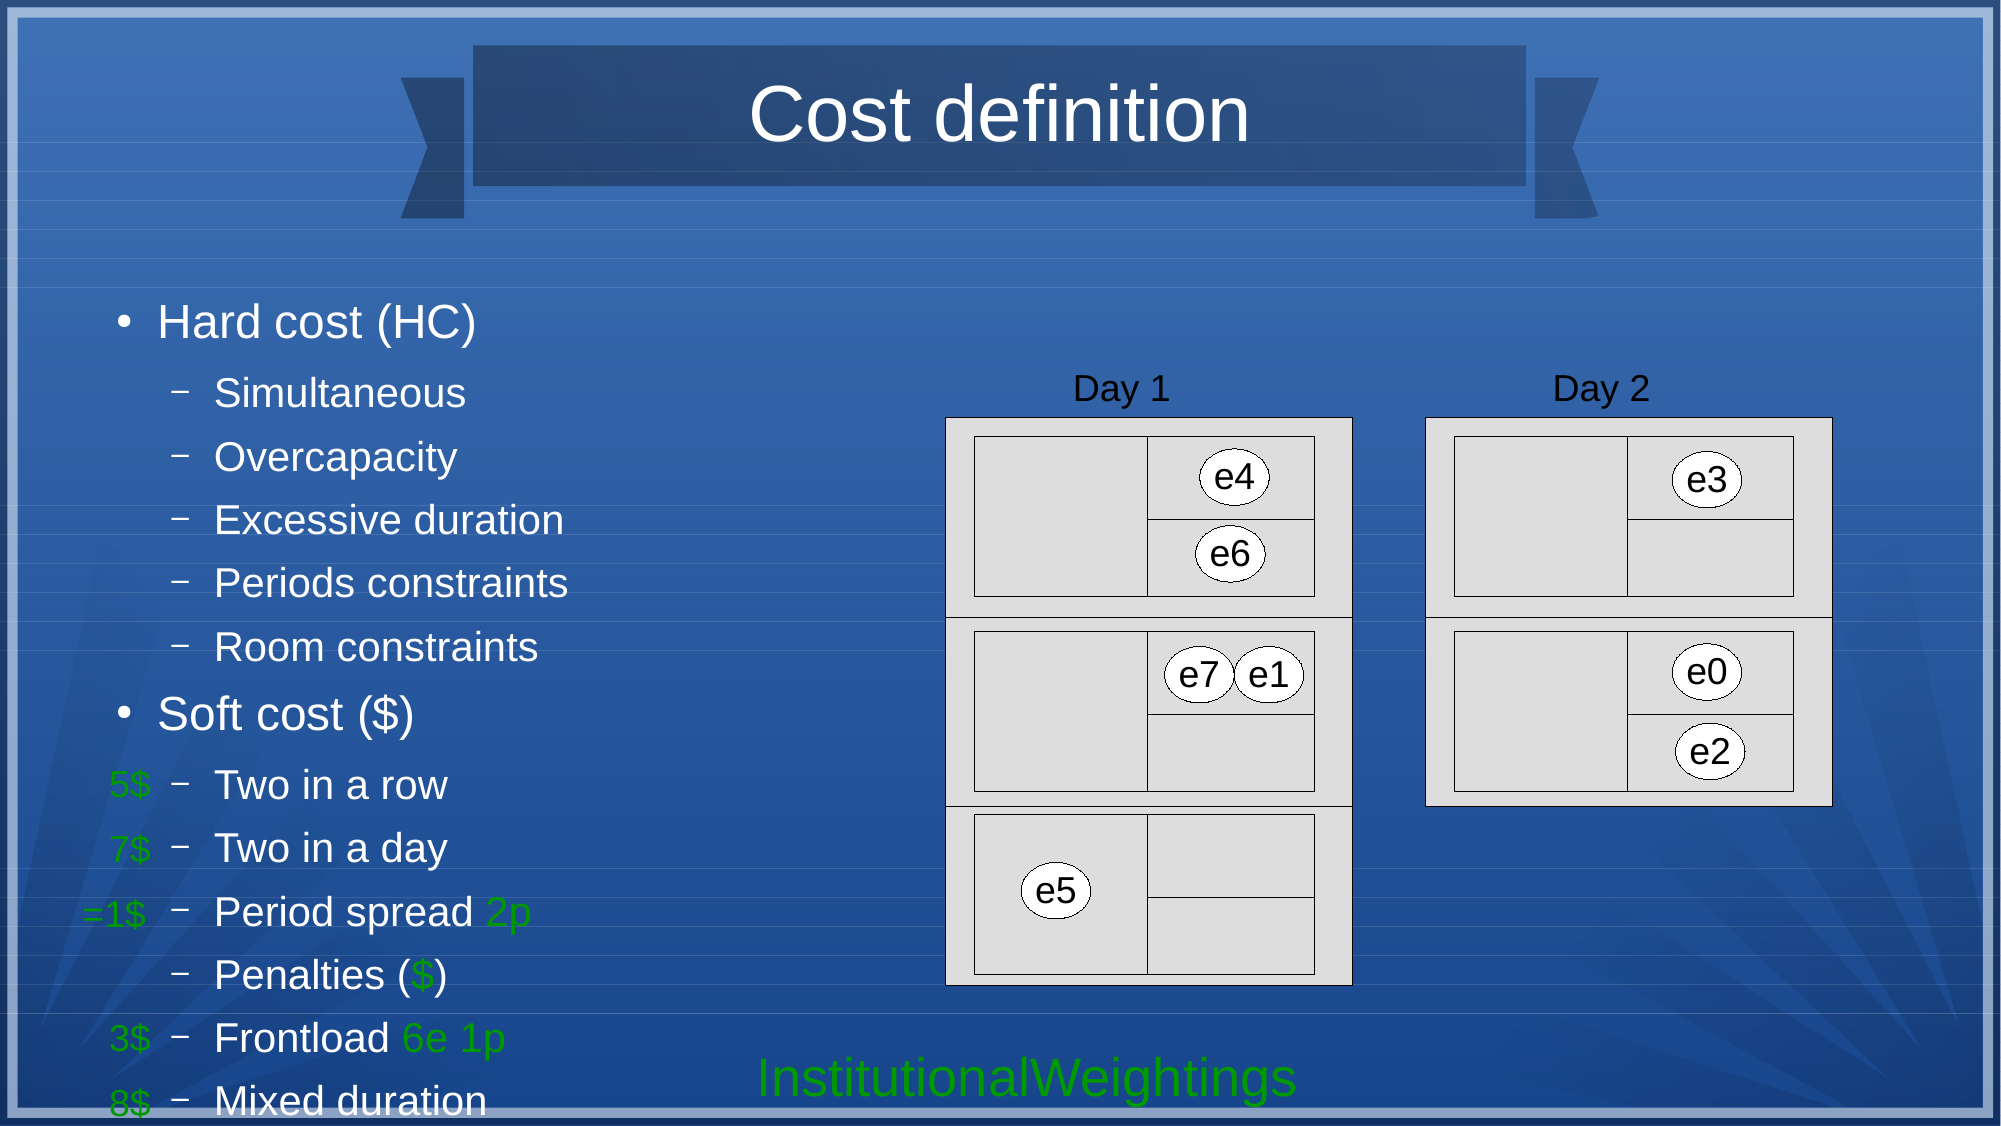

# Cost definition
Hard cost (HC)
Simultaneous
Overcapacity
Excessive duration
Periods constraints
Room constraints
Soft cost ($)
Two in a row
Two in a day
Period spread 2p
Penalties ($)
Frontload 6e 1p
Mixed duration
Day 1
Day 2
e4
e3
e6
e0
e7
e1
e2
5$
7$
e5
=1$
3$
InstitutionalWeightings
8$